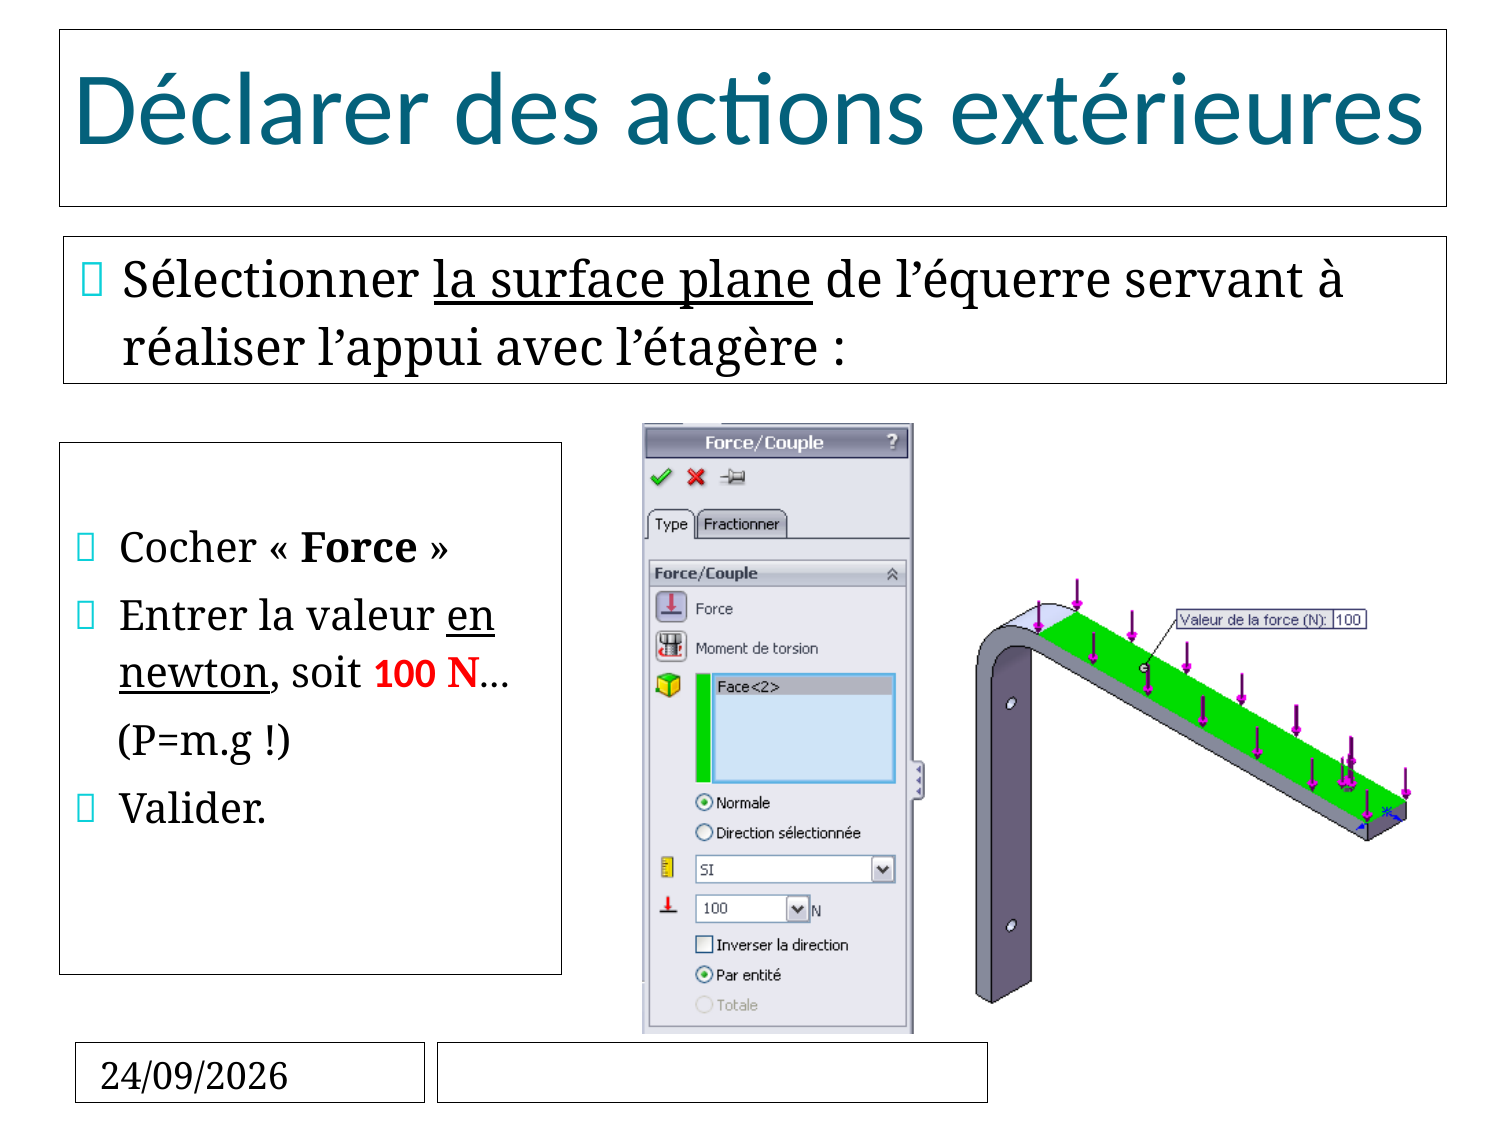

# Déclarer des actions extérieures
Sélectionner la surface plane de l’équerre servant à réaliser l’appui avec l’étagère :
Cocher « Force »
Entrer la valeur en newton, soit 100 N…
 (P=m.g !)
Valider.